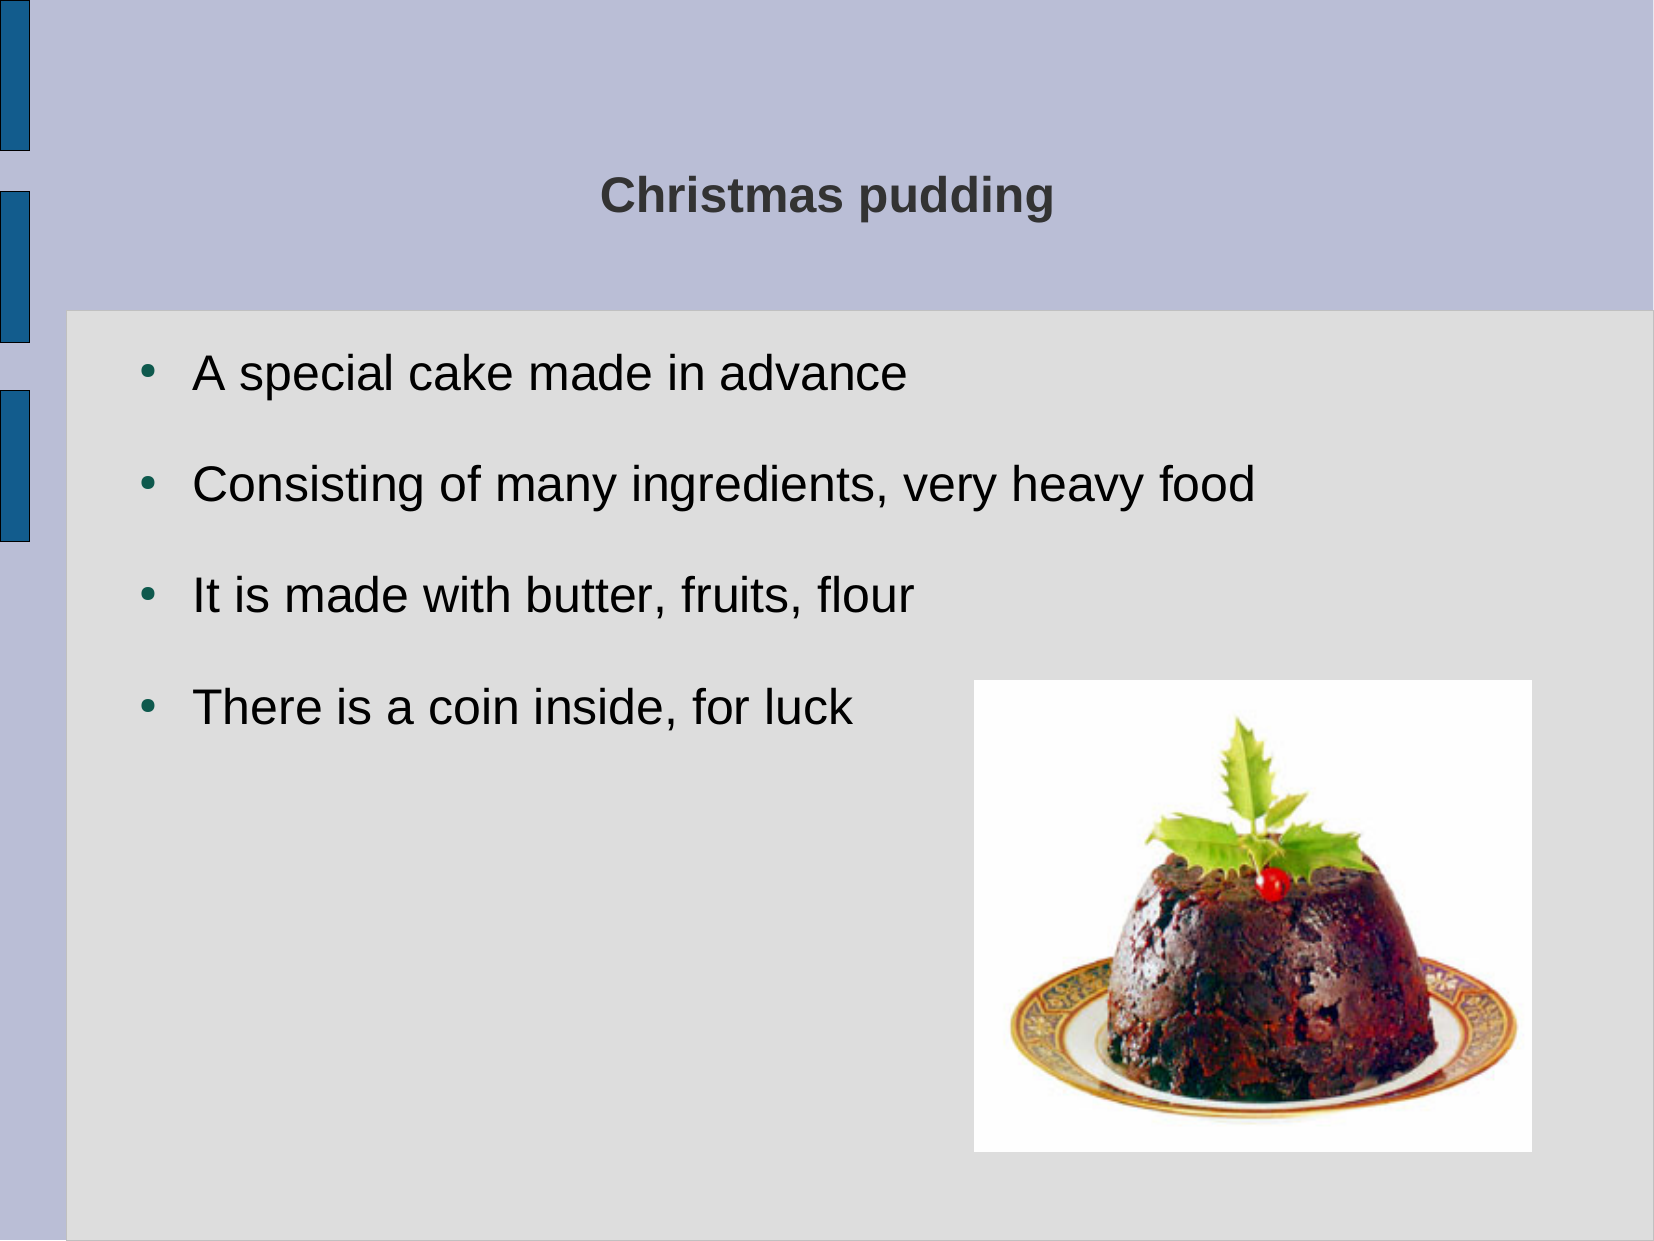

# Christmas pudding
A special cake made in advance
Consisting of many ingredients, very heavy food
It is made with butter, fruits, flour
There is a coin inside, for luck